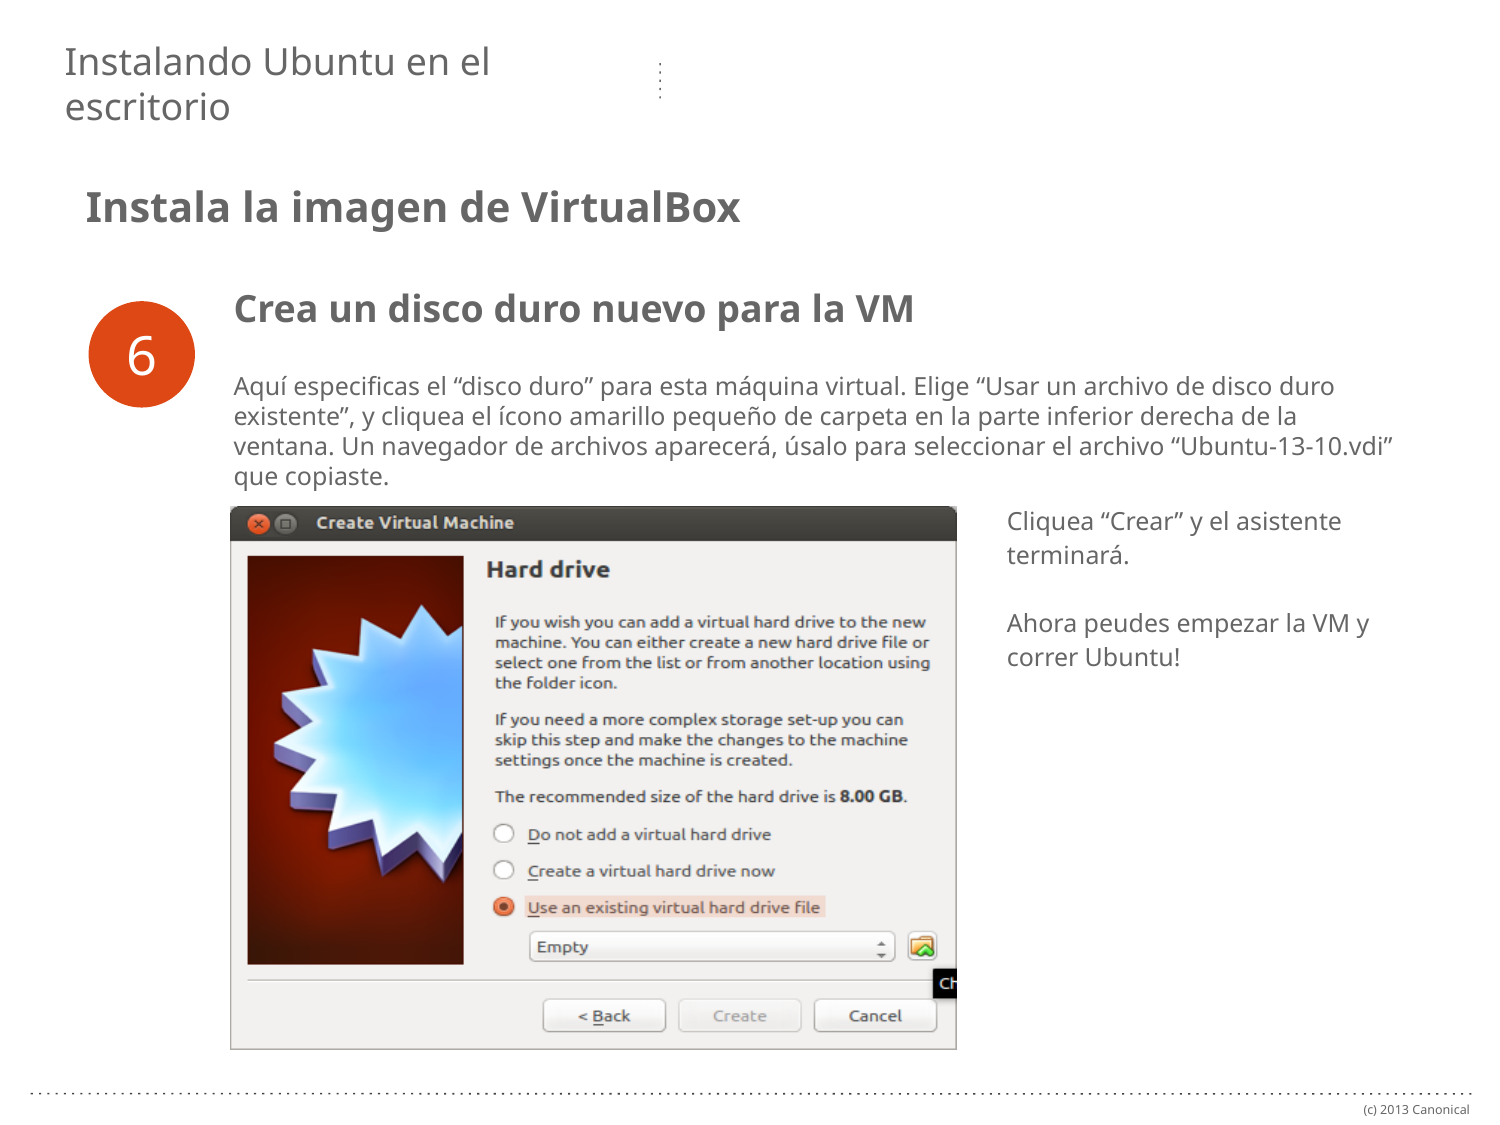

Instalando Ubuntu en el escritorio
# Instala la imagen de VirtualBox
Crea un disco duro nuevo para la VM
Aquí especificas el “disco duro” para esta máquina virtual. Elige “Usar un archivo de disco duro existente”, y cliquea el ícono amarillo pequeño de carpeta en la parte inferior derecha de la ventana. Un navegador de archivos aparecerá, úsalo para seleccionar el archivo “Ubuntu-13-10.vdi” que copiaste.
6
Cliquea “Crear” y el asistente terminará.
Ahora peudes empezar la VM y correr Ubuntu!
(c) 2013 Canonical